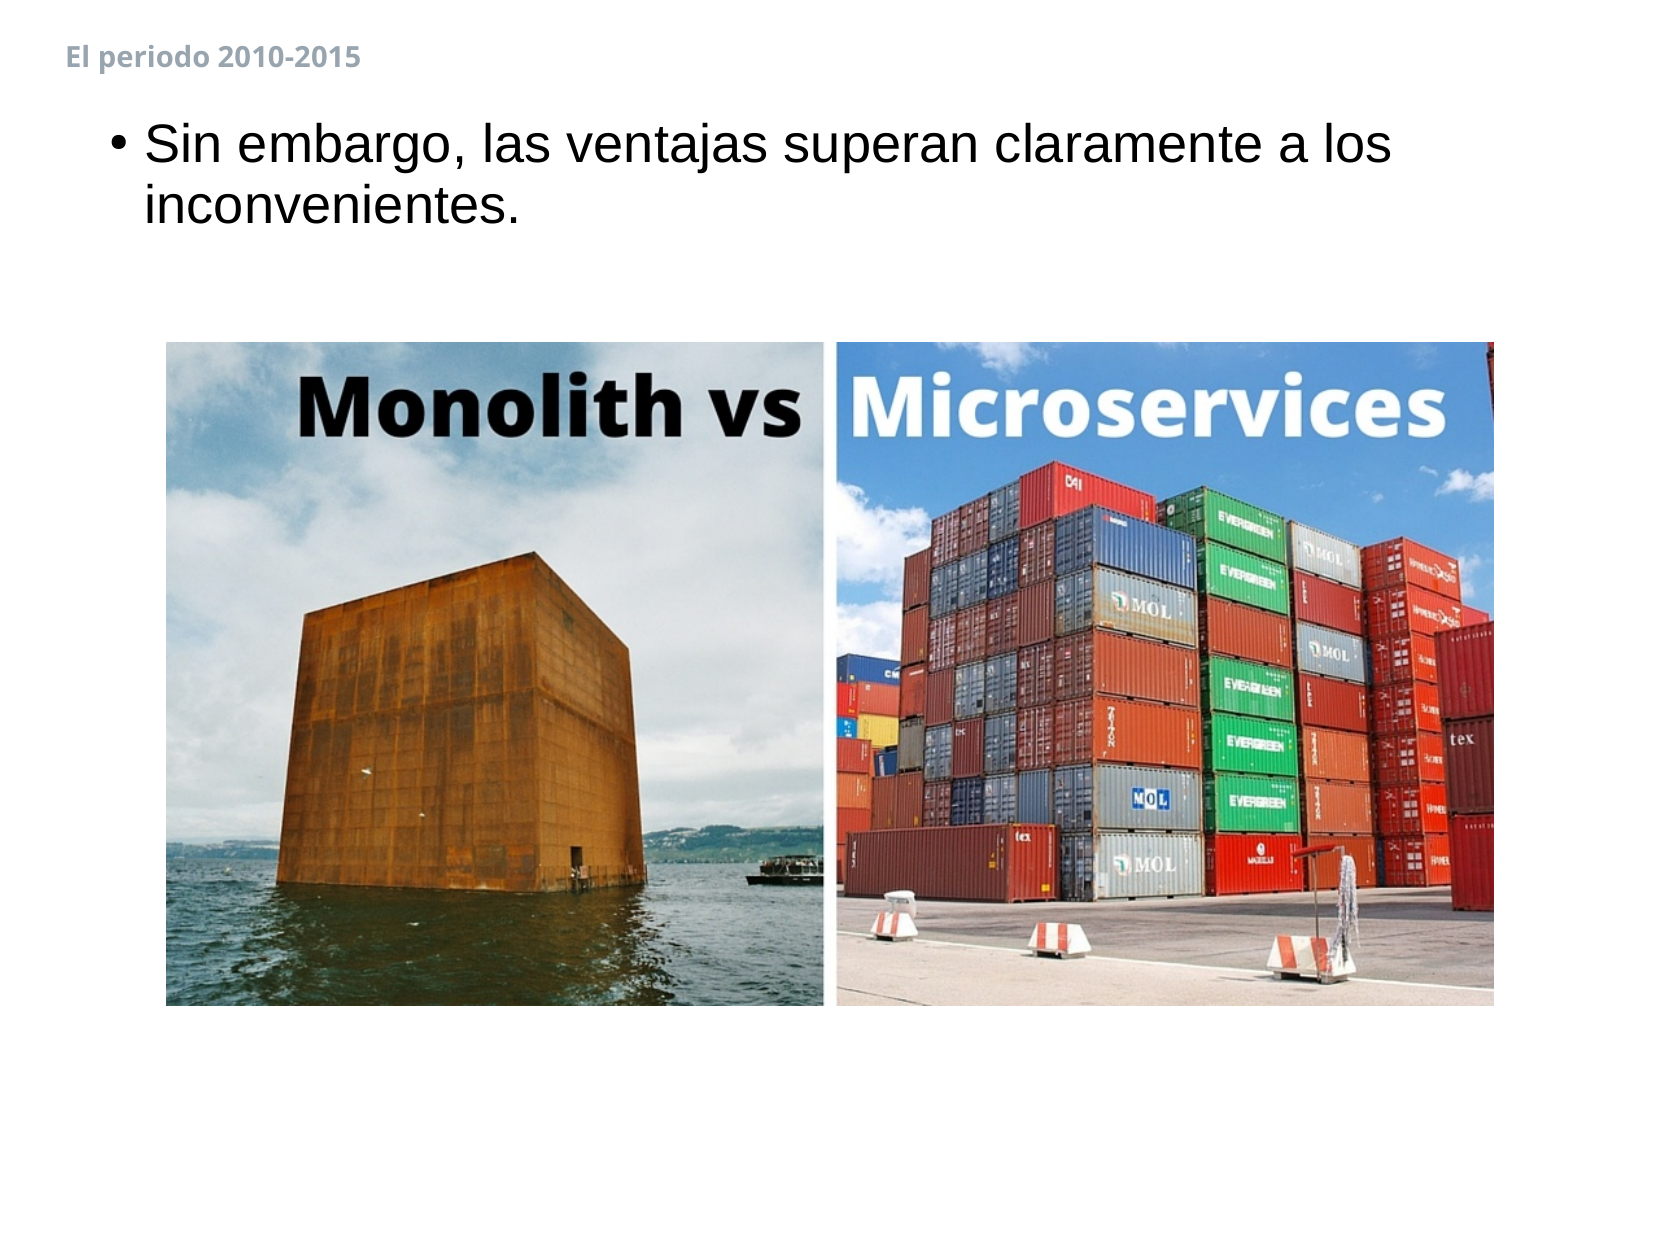

El periodo 2010-2015
Sin embargo, las ventajas superan claramente a los inconvenientes.